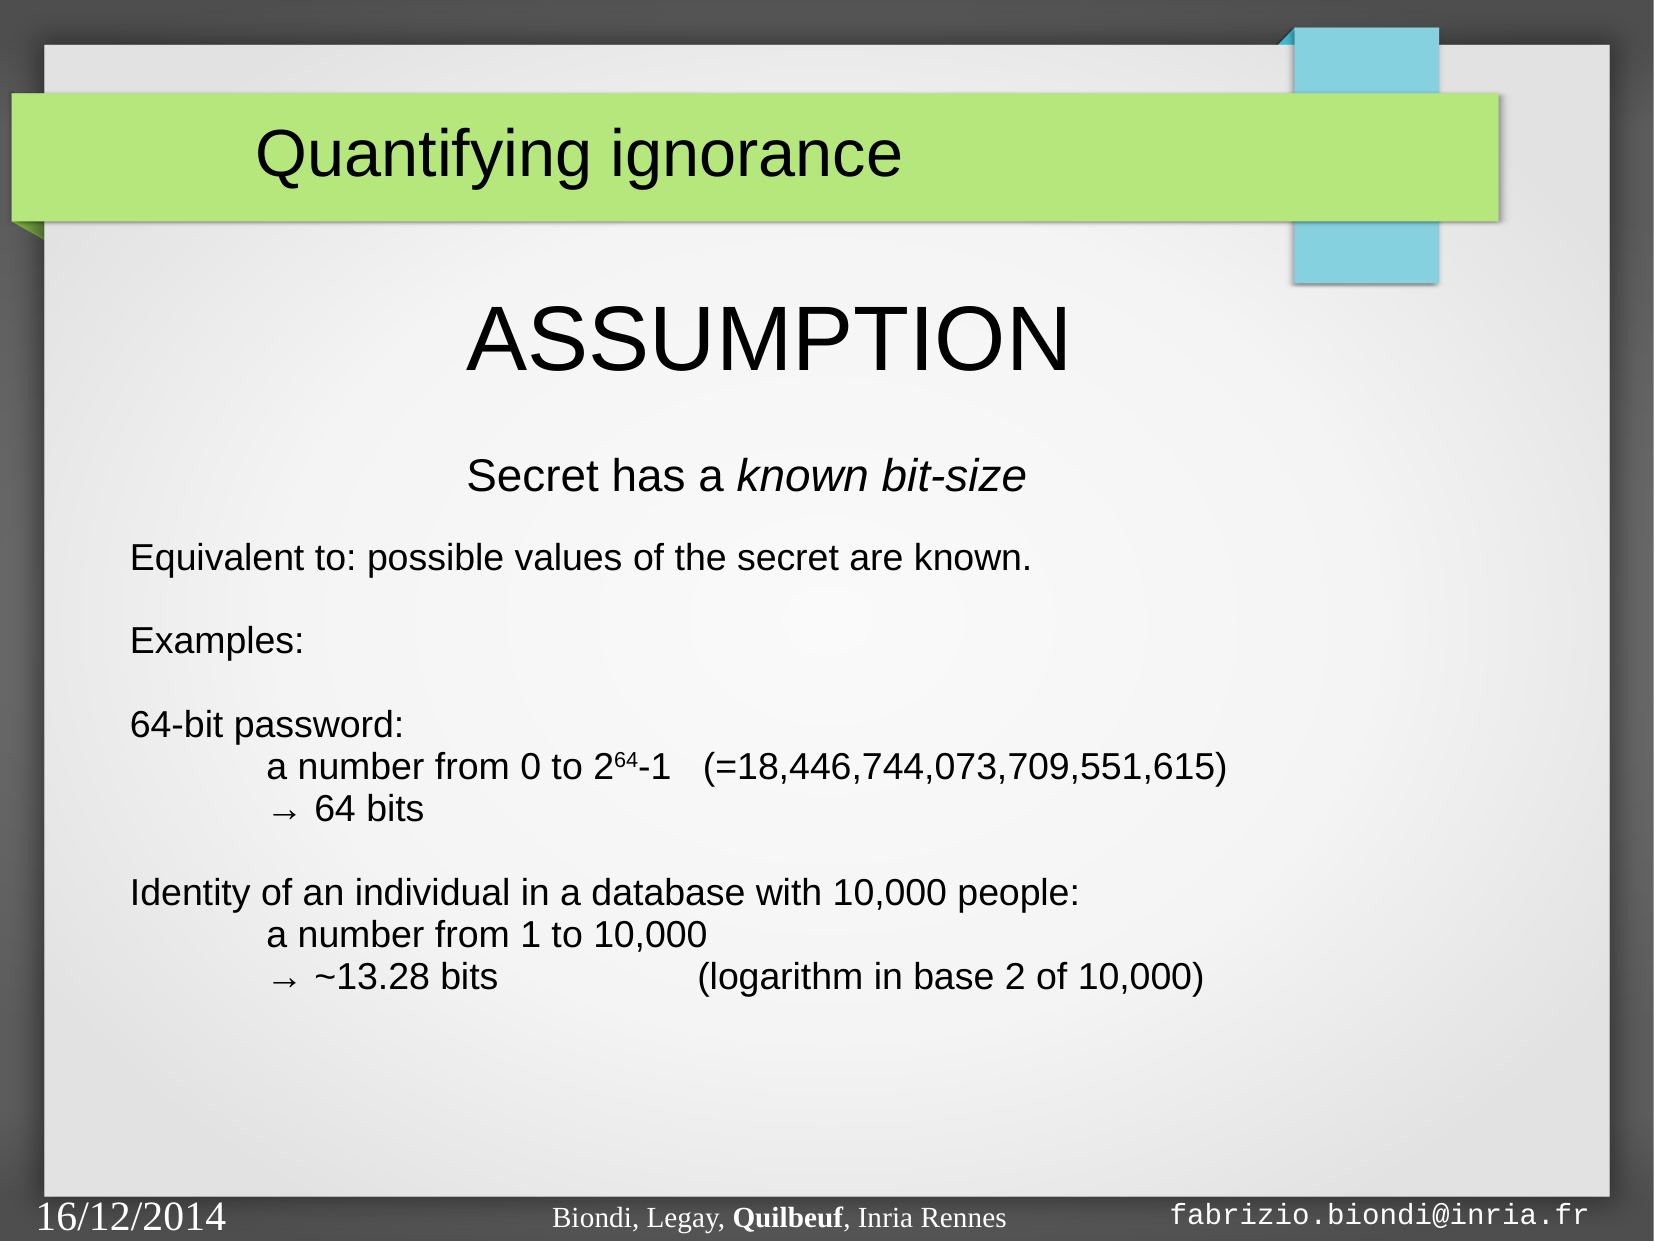

# Quantifying ignorance
ASSUMPTION
Secret has a known bit-size
Equivalent to: possible values of the secret are known.
Examples:
64-bit password:
 a number from 0 to 264-1 (=18,446,744,073,709,551,615)
 → 64 bits
Identity of an individual in a database with 10,000 people:
 a number from 1 to 10,000
 → ~13.28 bits (logarithm in base 2 of 10,000)
18/04/2014
Fabrizio Biondi, INRIA Rennes